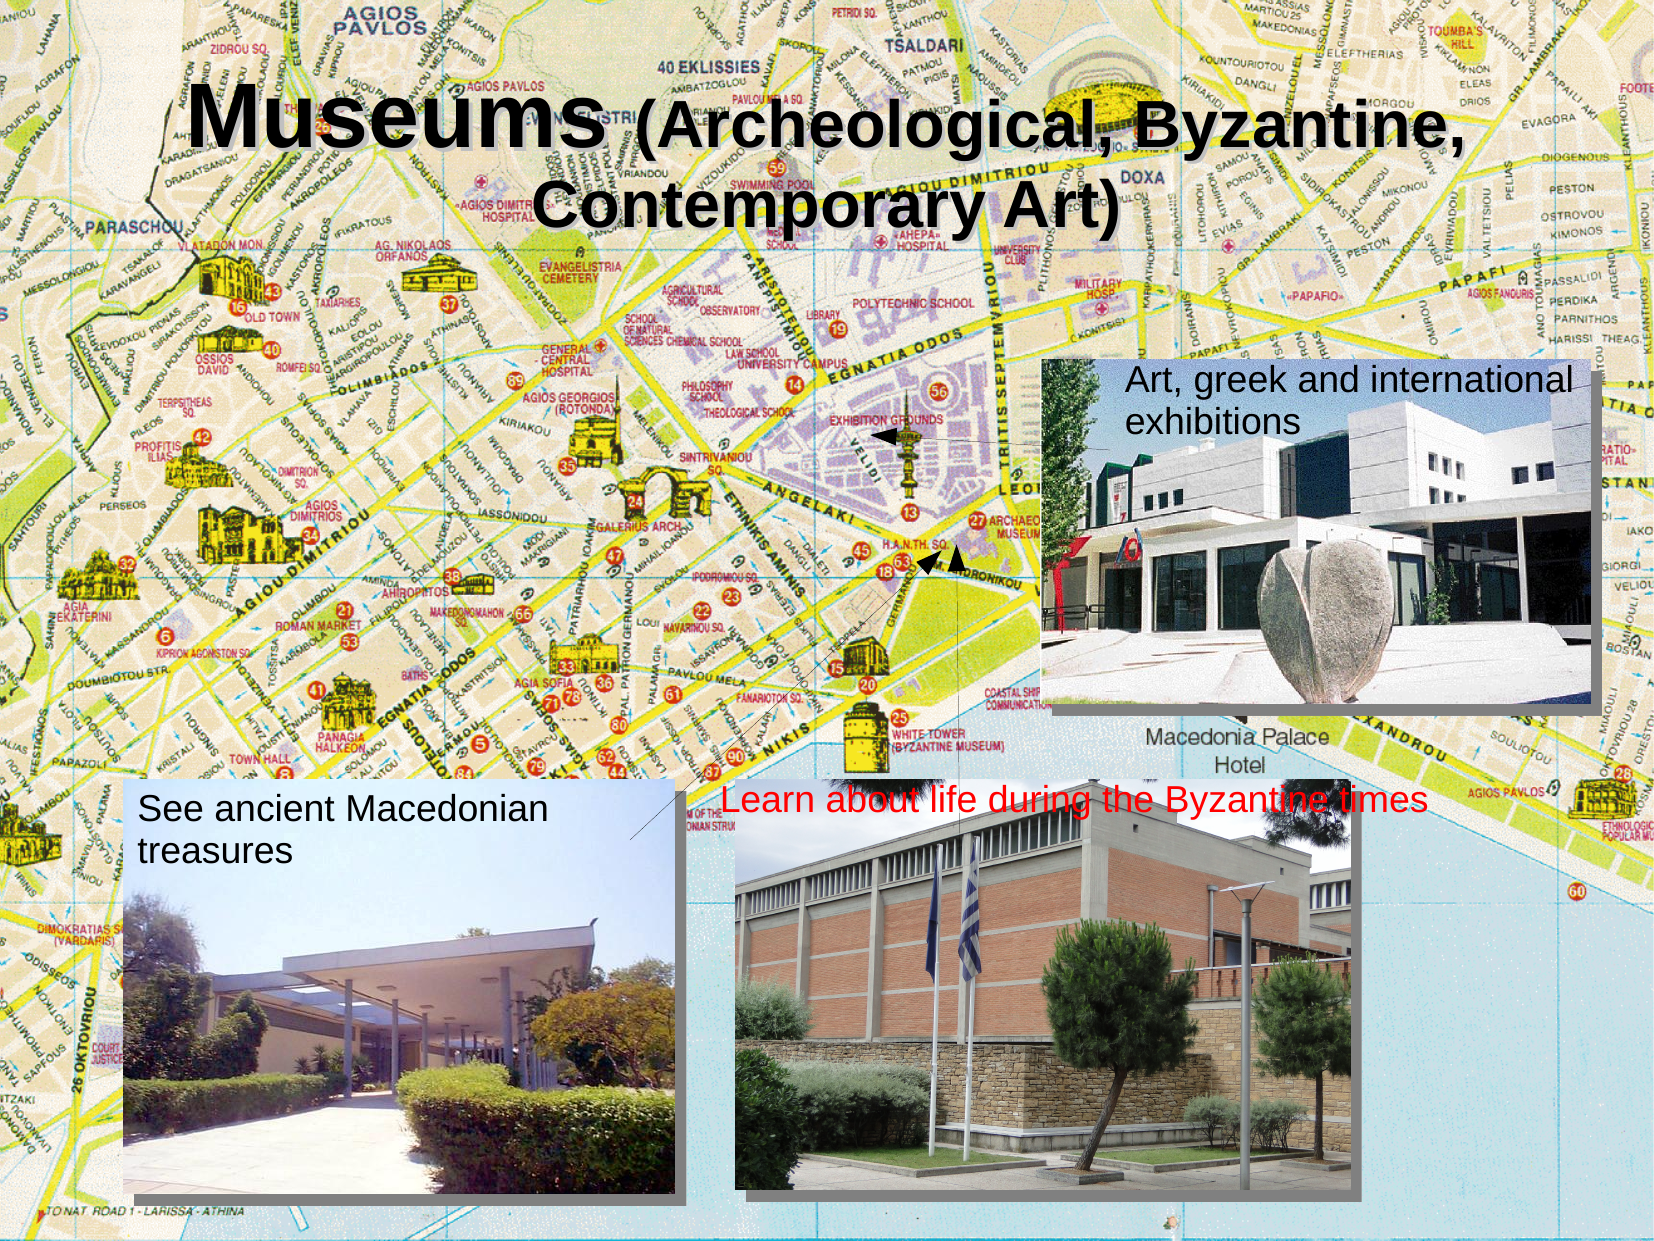

# Museums (Archeological, Byzantine, Contemporary Art)
Art, greek and international exhibitions
Learn about life during the Byzantine times
See ancient Macedonian treasures